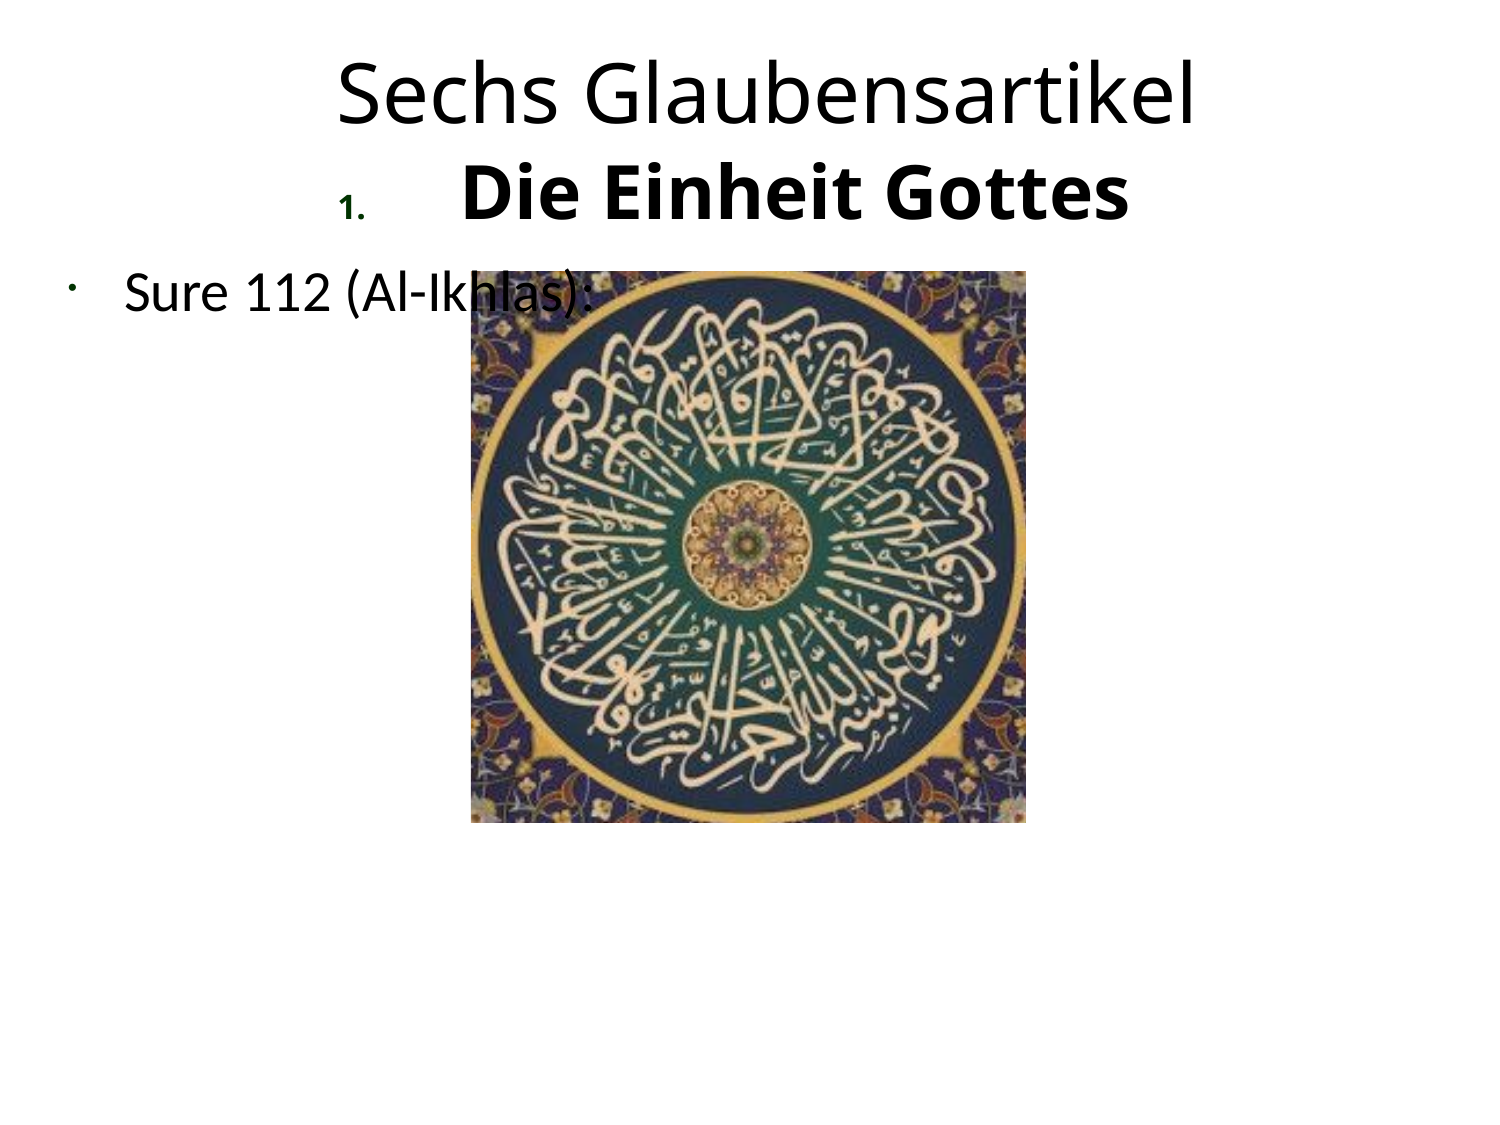

Sechs Glaubensartikel
Die Einheit Gottes
# Sure 112 (Al-Ikhlas):